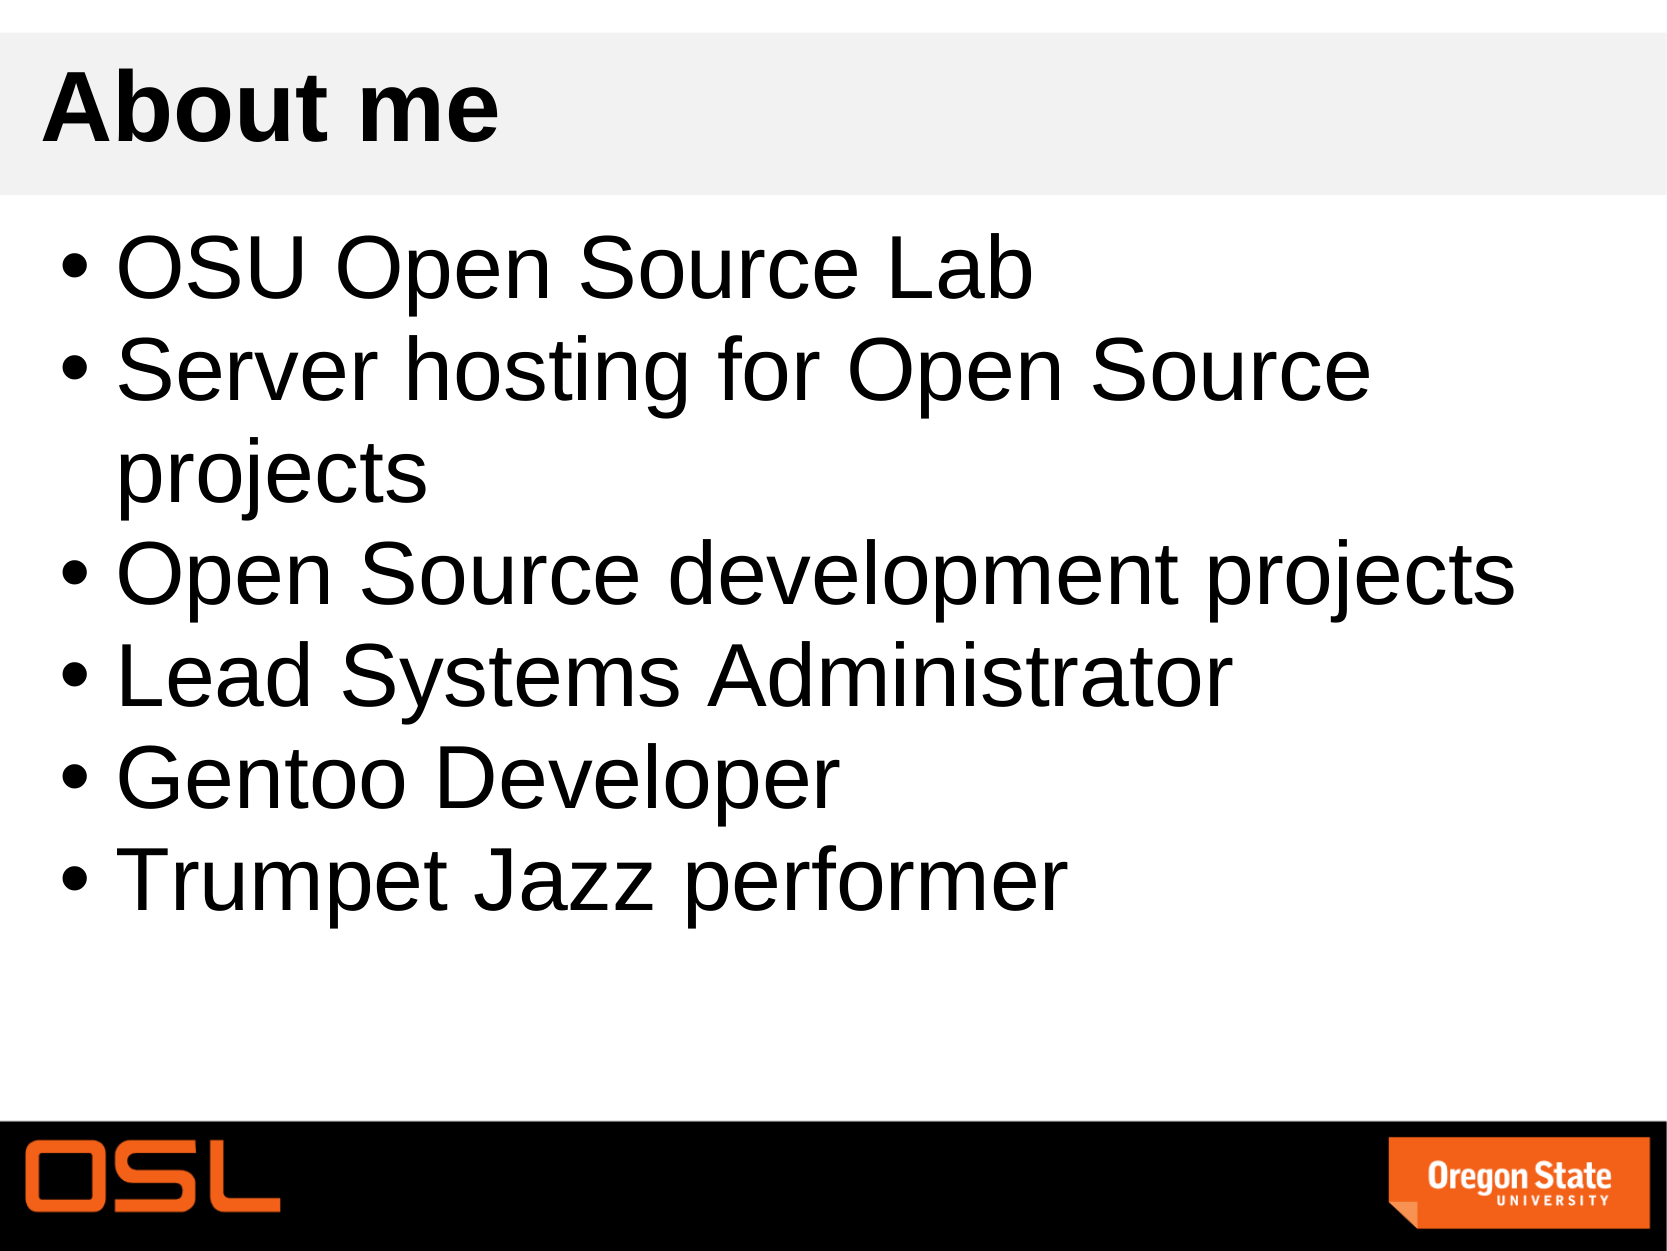

# About me
OSU Open Source Lab
Server hosting for Open Source projects
Open Source development projects
Lead Systems Administrator
Gentoo Developer
Trumpet Jazz performer